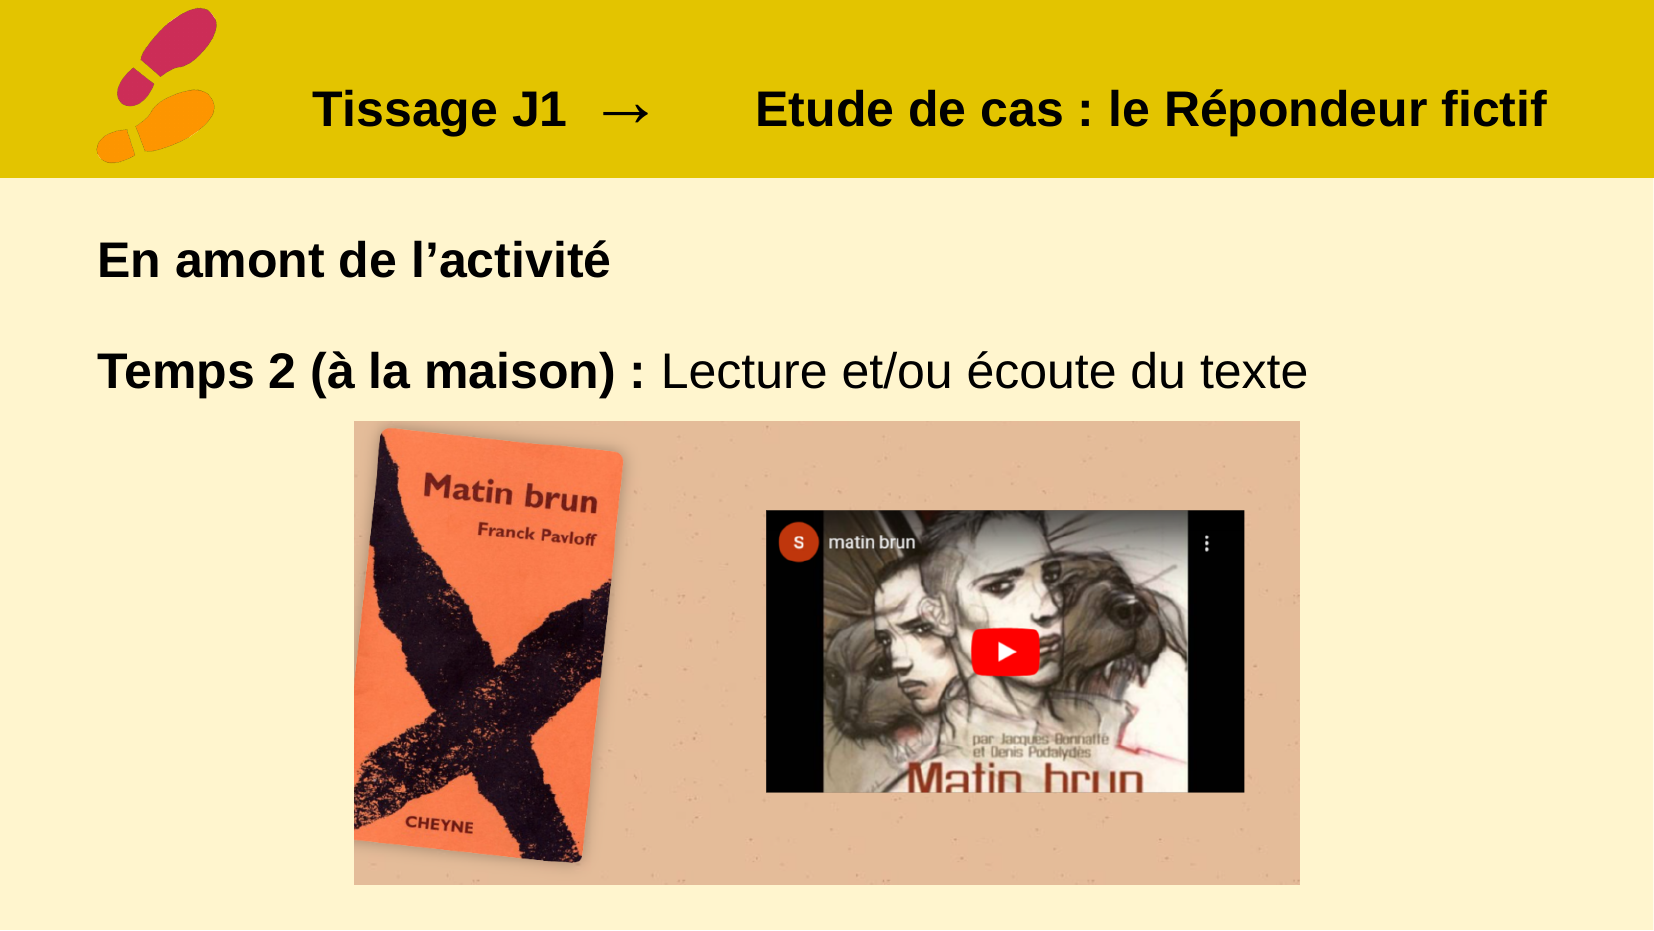

Tissage J1 → 	Etude de cas : le Répondeur fictif
En amont de l’activité
Temps 2 (à la maison) : Lecture et/ou écoute du texte